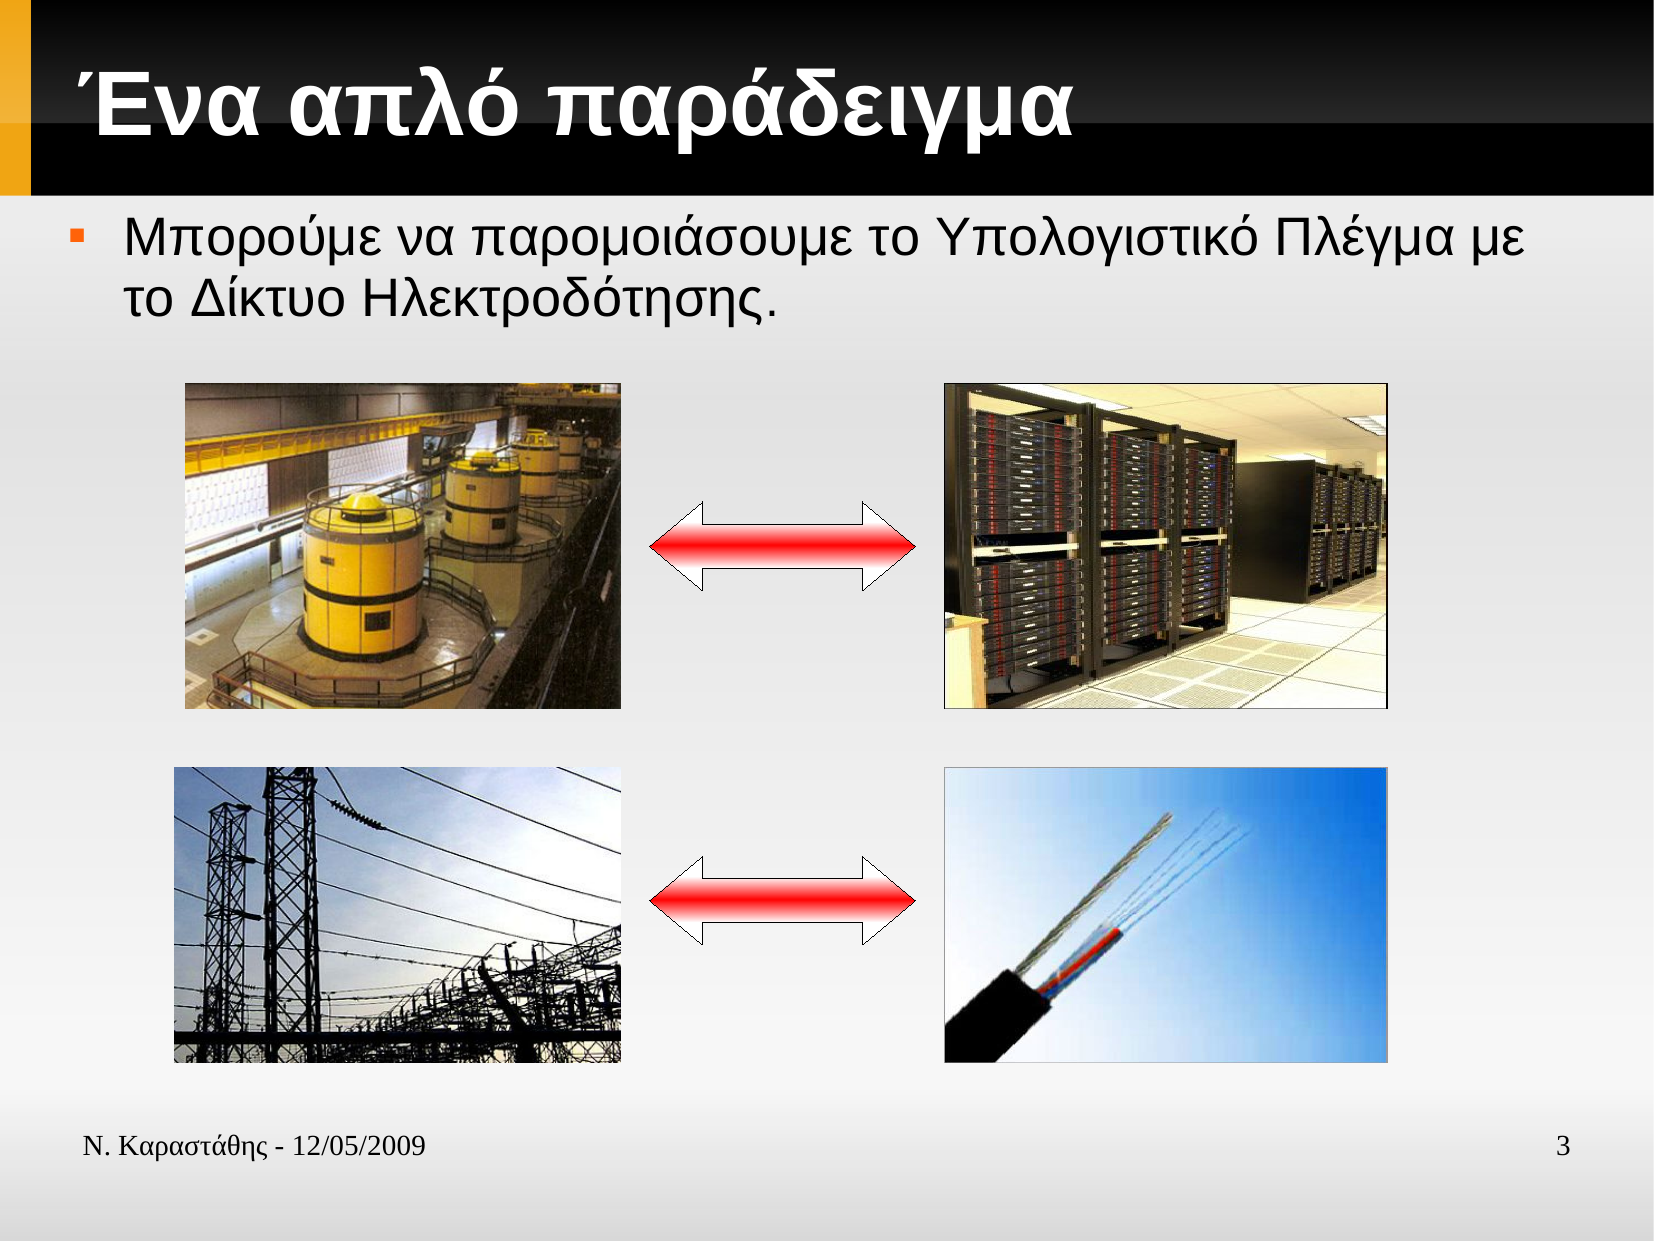

# Ένα απλό παράδειγμα
Μπορούμε να παρομοιάσουμε το Υπολογιστικό Πλέγμα με το Δίκτυο Ηλεκτροδότησης.
Ν. Καραστάθης - 12/05/2009
3